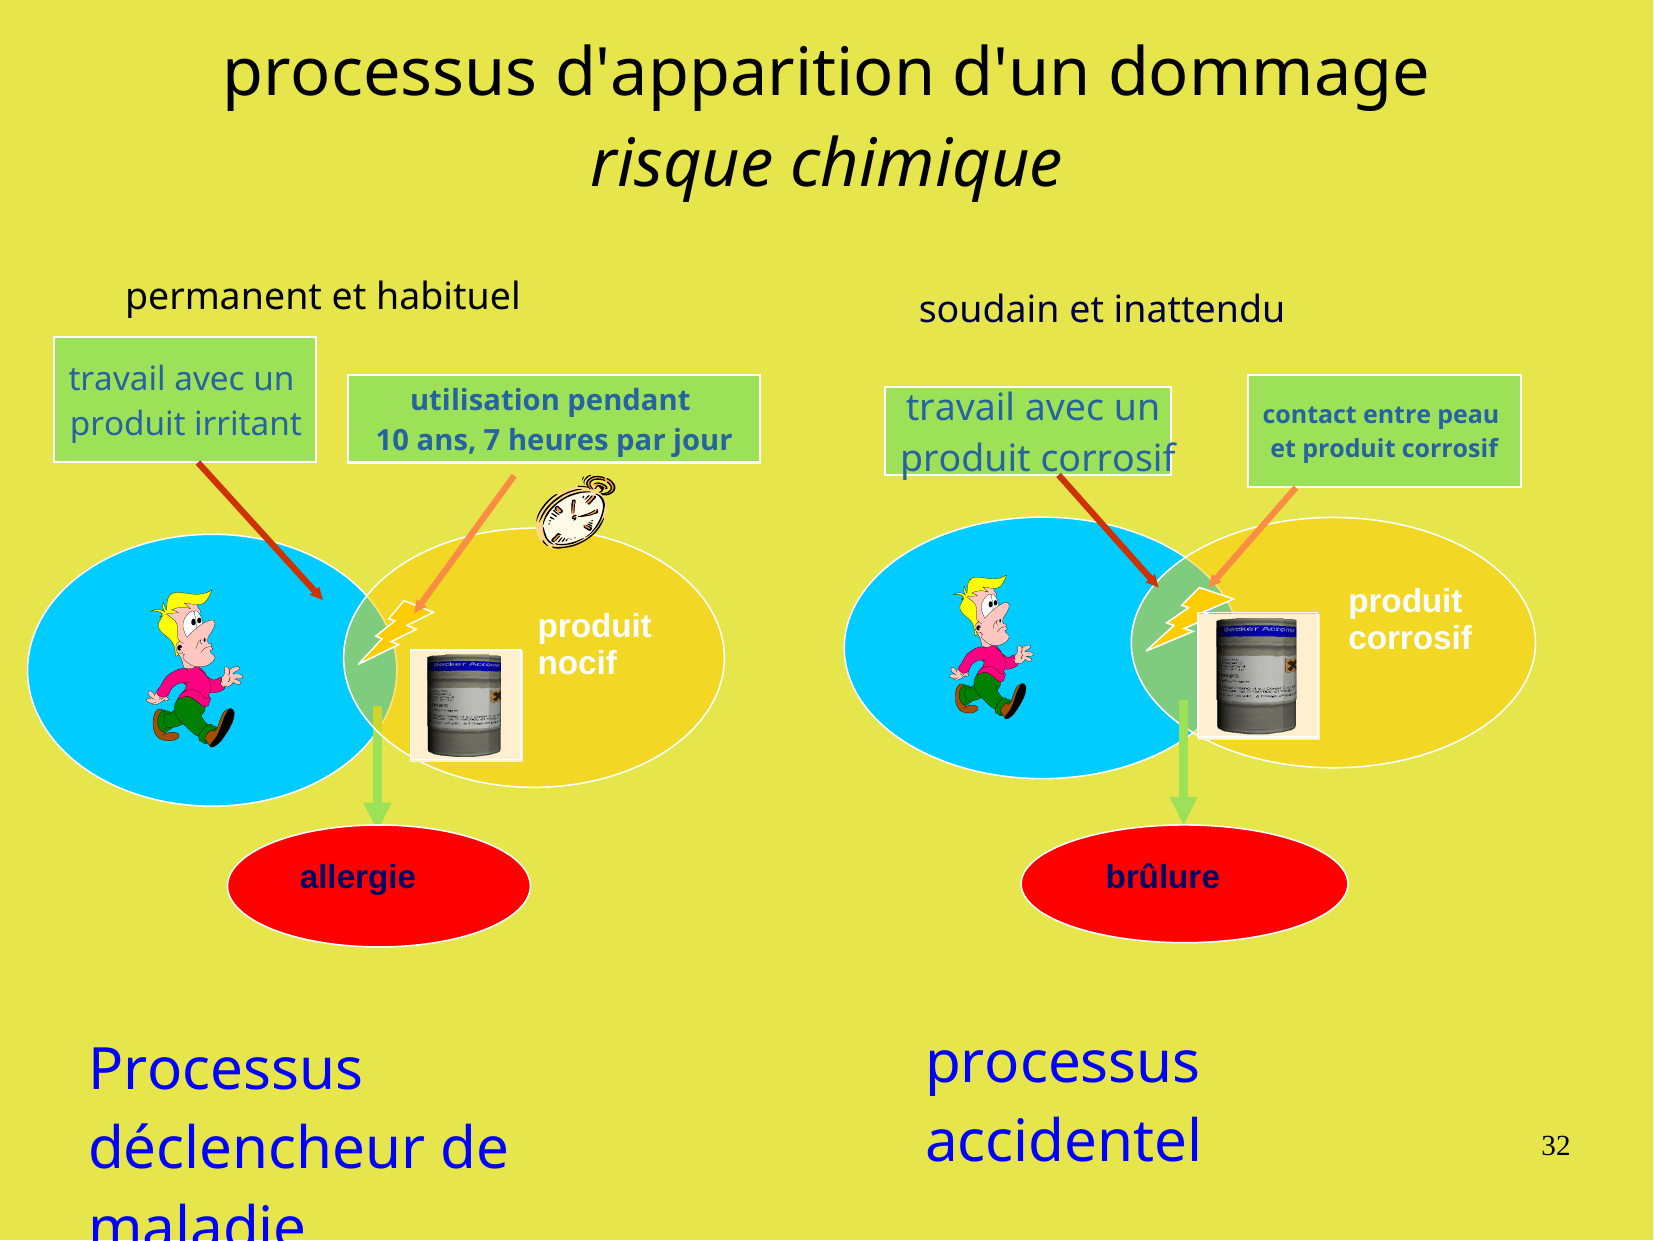

processus d'apparition d'un dommage
risque chimique
permanent et habituel
soudain et inattendu
travail avec un
produit irritant
utilisation pendant
10 ans, 7 heures par jour
contact entre peau
et produit corrosif
travail avec un
produit corrosif
produit
corrosif
produit
nocif
allergie
brûlure
processus accidentel
Processus déclencheur de maladie
32